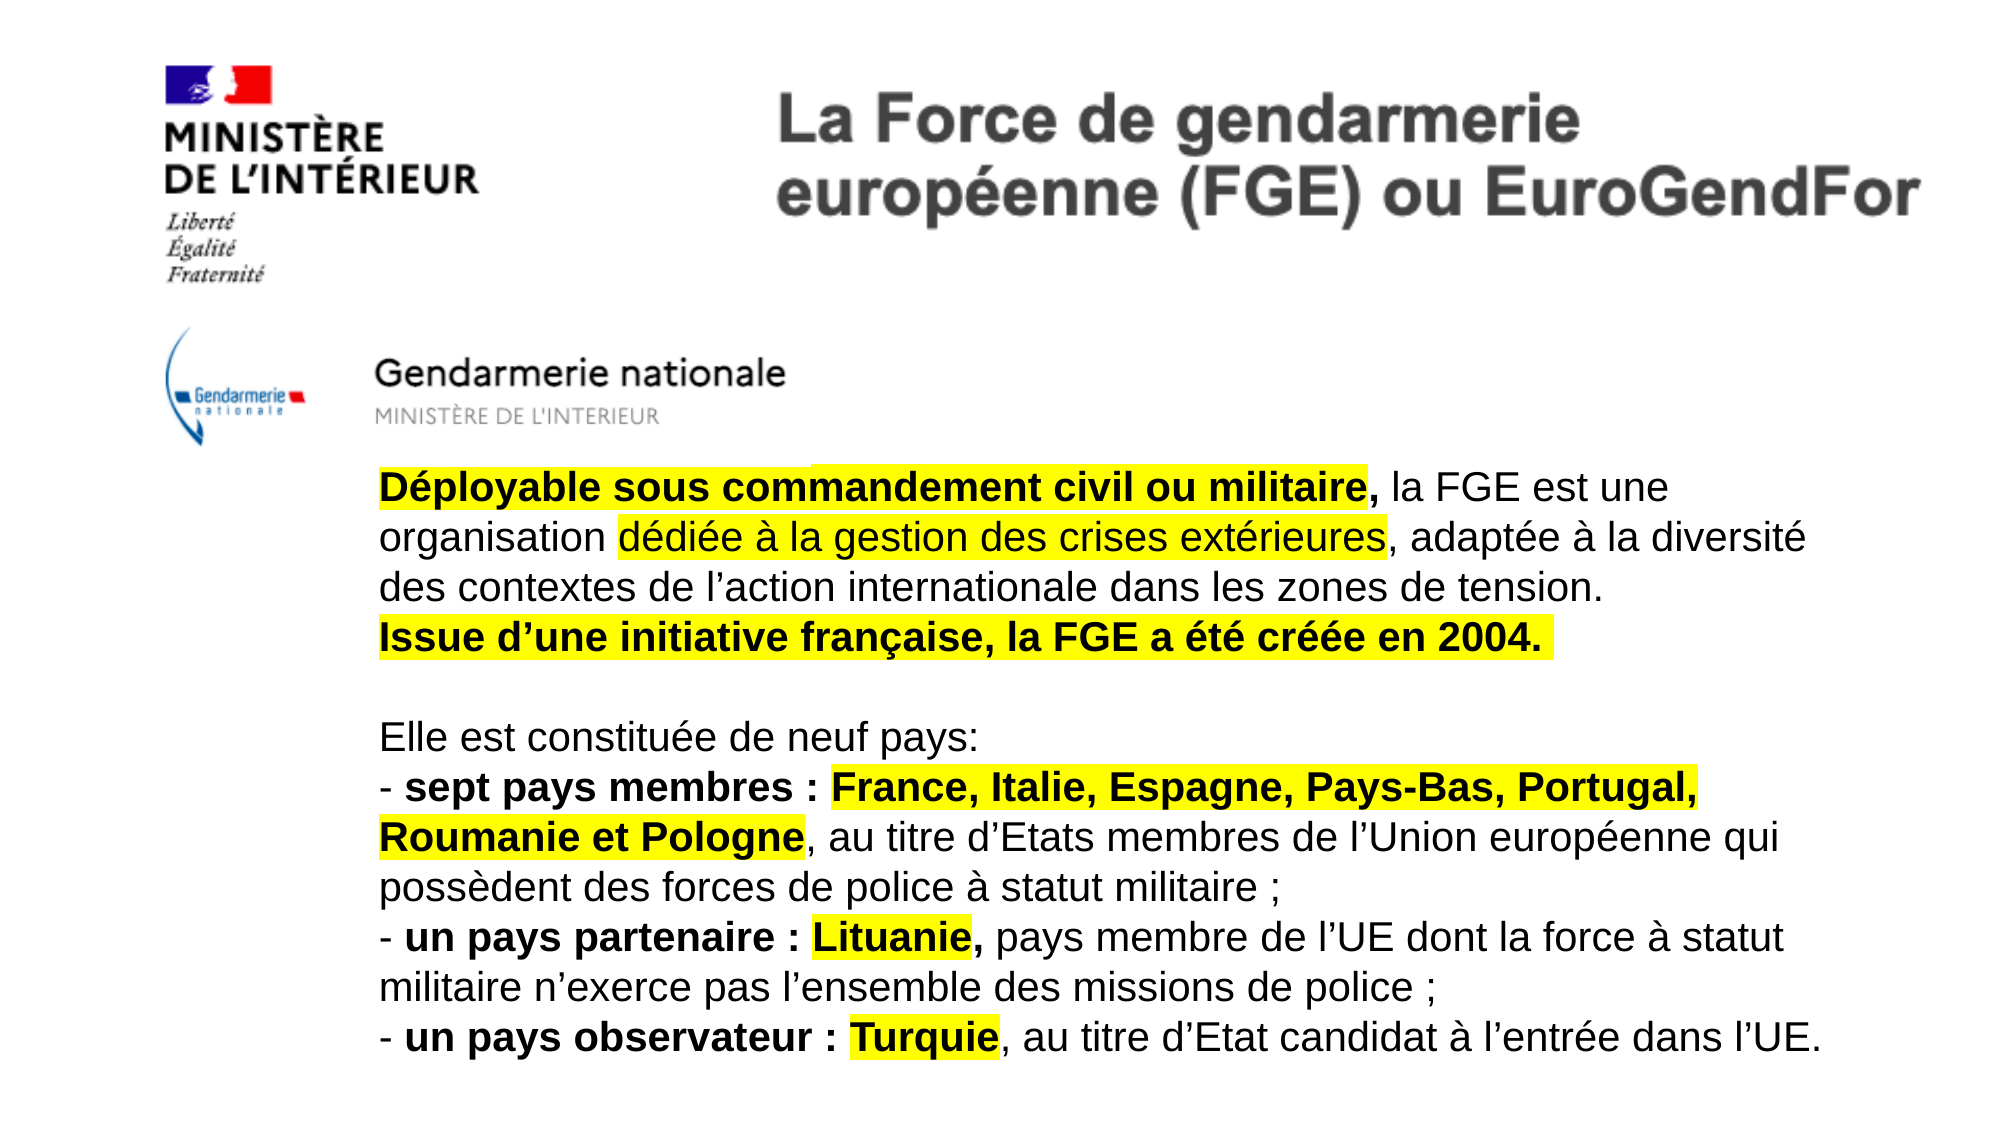

Déployable sous commandement civil ou militaire, la FGE est une organisation dédiée à la gestion des crises extérieures, adaptée à la diversité des contextes de l’action internationale dans les zones de tension.
Issue d’une initiative française, la FGE a été créée en 2004.
Elle est constituée de neuf pays:
- sept pays membres : France, Italie, Espagne, Pays-Bas, Portugal, Roumanie et Pologne, au titre d’Etats membres de l’Union européenne qui possèdent des forces de police à statut militaire ;
- un pays partenaire : Lituanie, pays membre de l’UE dont la force à statut militaire n’exerce pas l’ensemble des missions de police ;
- un pays observateur : Turquie, au titre d’Etat candidat à l’entrée dans l’UE.